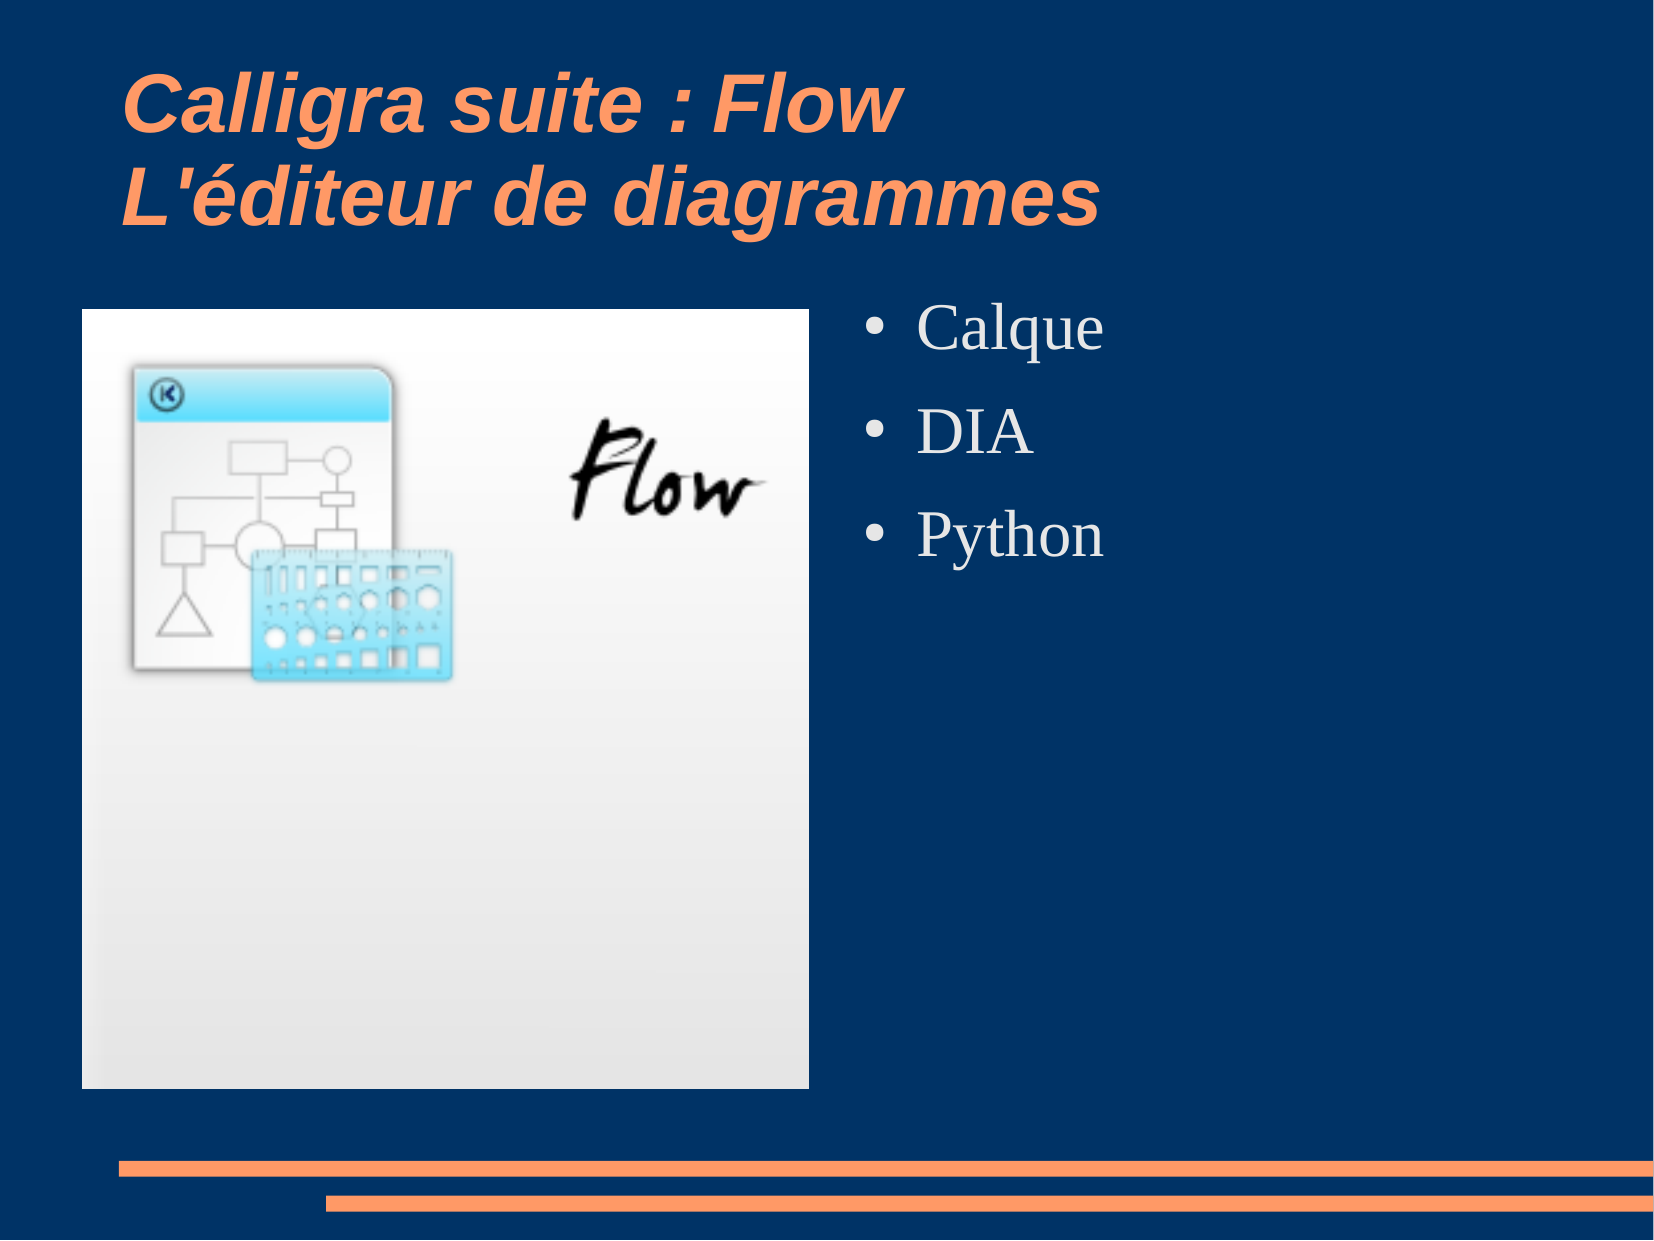

# Calligra suite :	Flow L'éditeur de diagrammes
Calque
DIA
Python